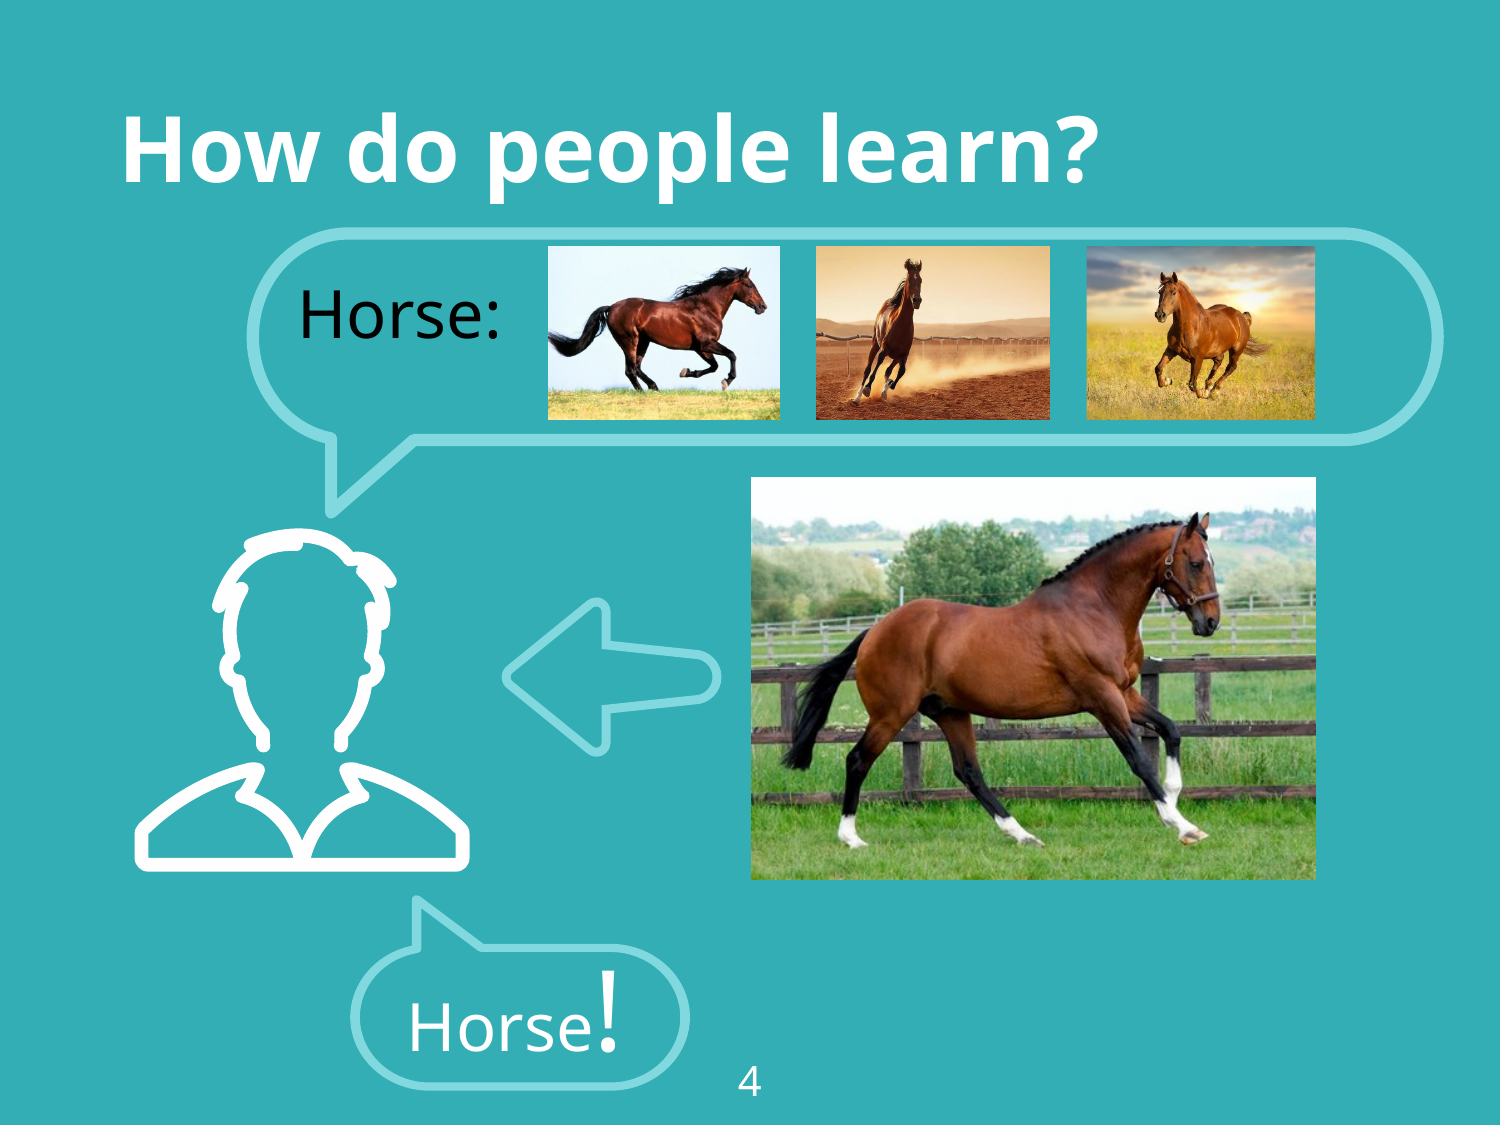

# How do people learn?
Horse:
Horse!